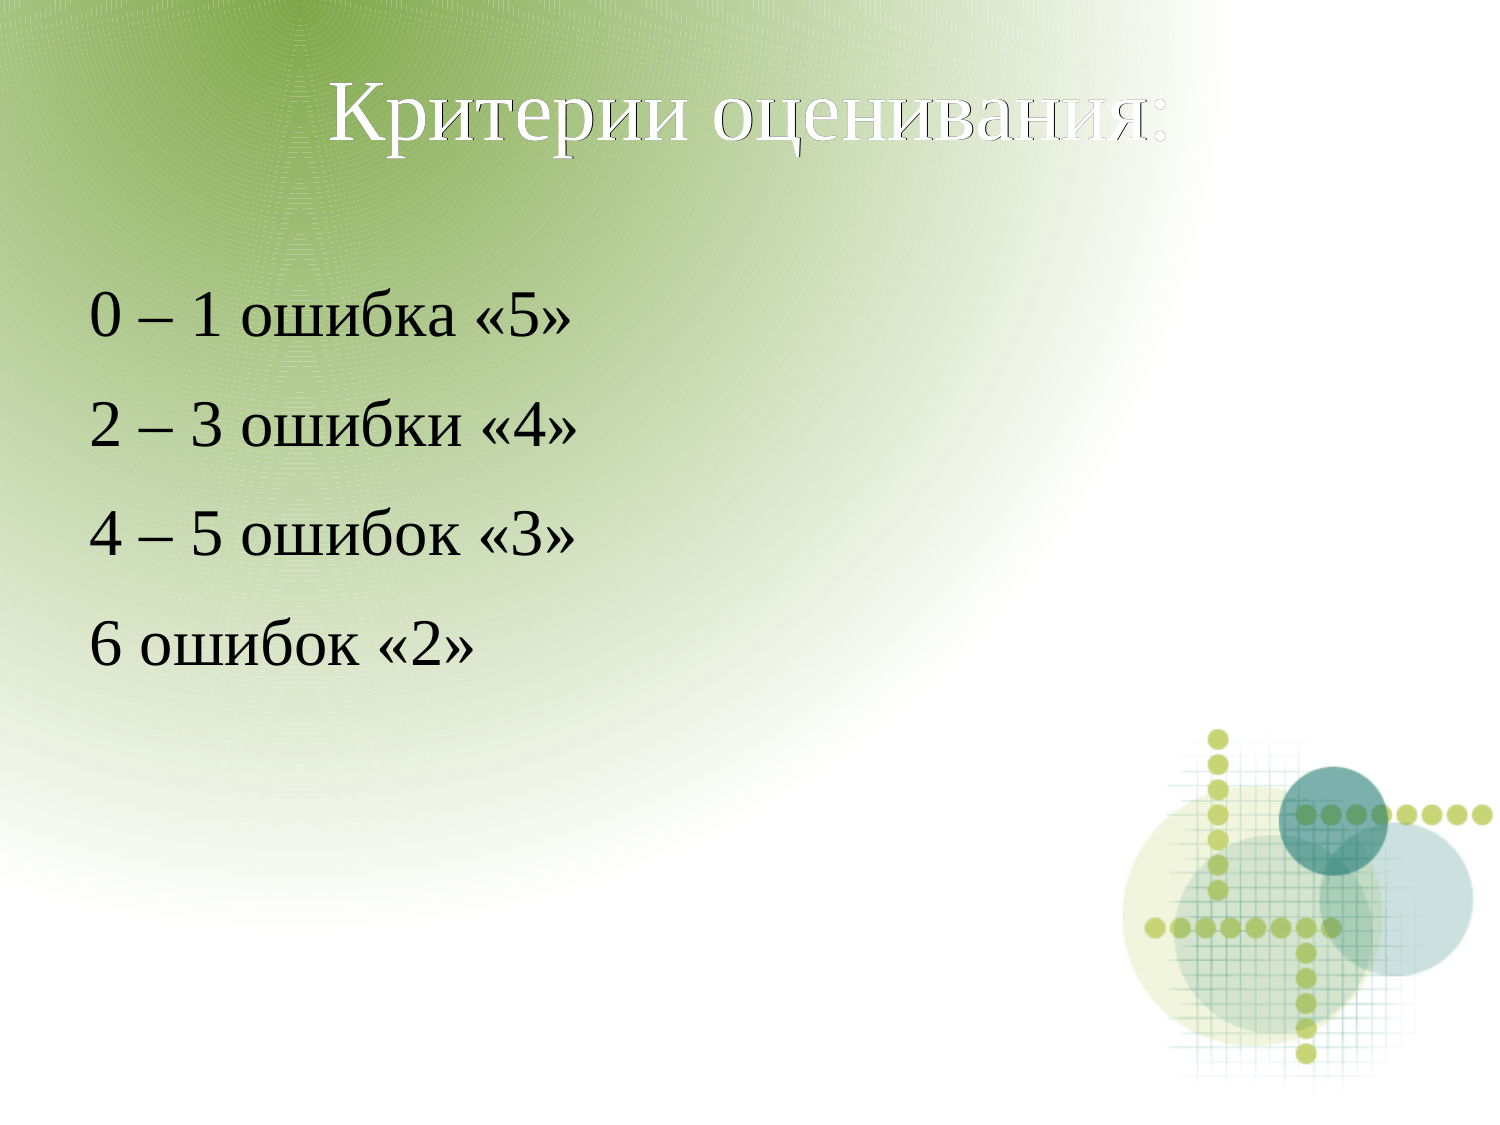

# Критерии оценивания:
0 – 1 ошибка «5»
2 – 3 ошибки «4»
4 – 5 ошибок «3»
6 ошибок «2»